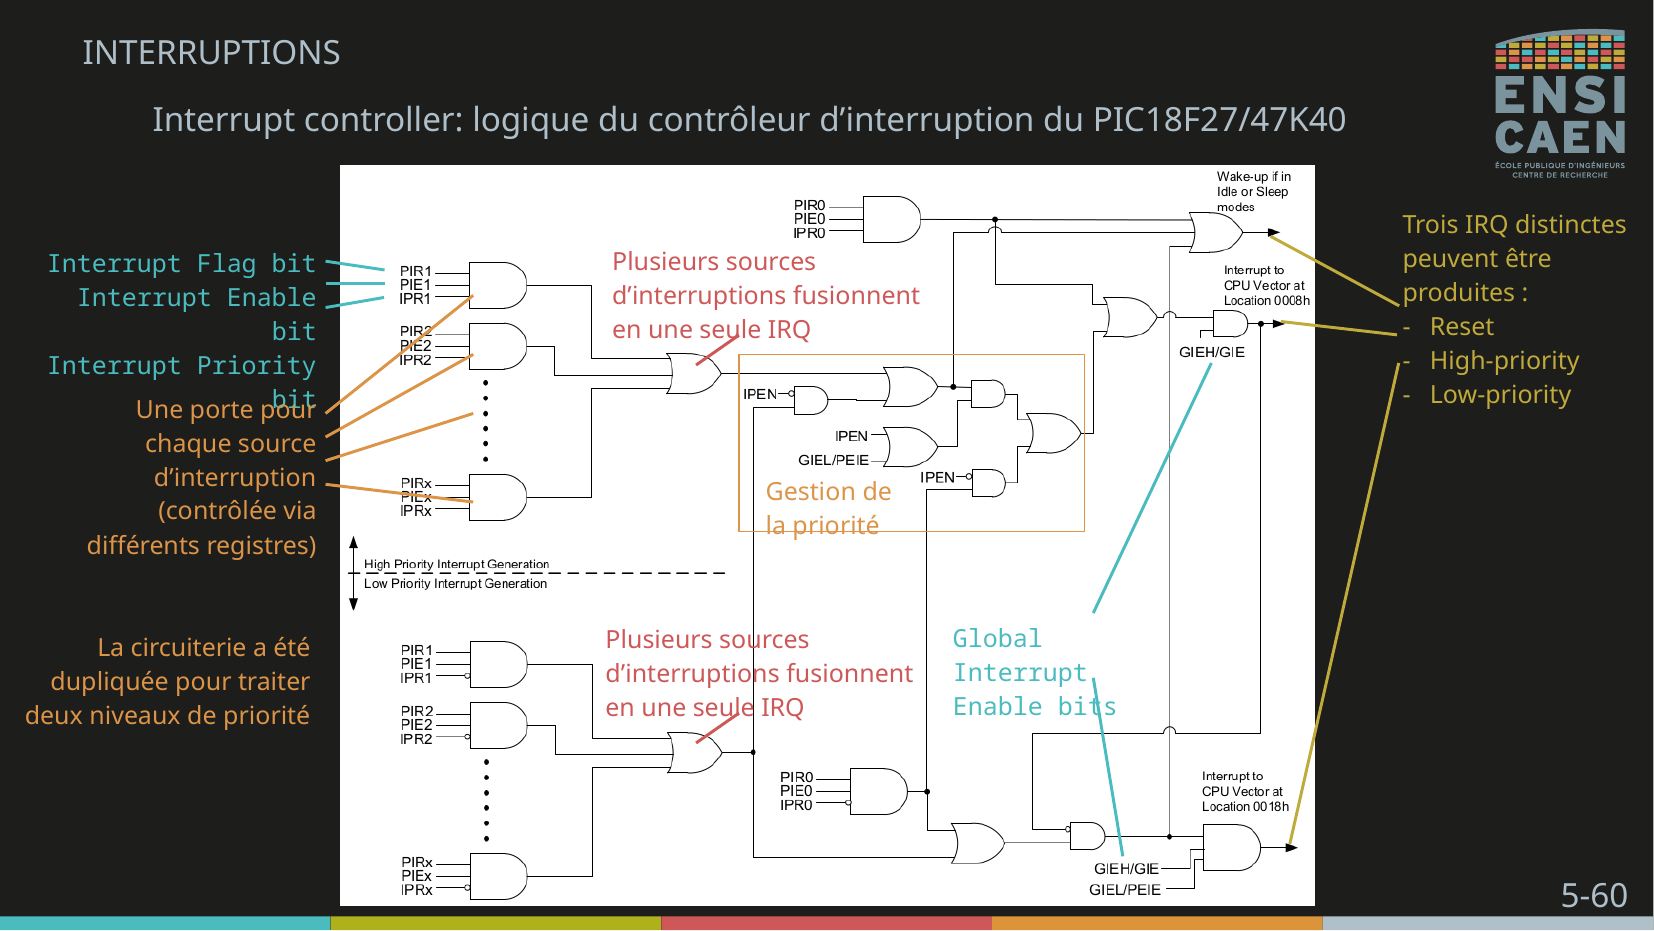

# INTERRUPTIONS Interrupt controller: logique du contrôleur d’interruption du PIC18F27/47K40
Trois IRQ distinctes peuvent être produites :
- Reset
- High-priority
- Low-priority
Plusieurs sources d’interruptions fusionnent en une seule IRQ
Interrupt Flag bit
Interrupt Enable bit
Interrupt Priority bit
Une porte pour chaque source d’interruption
(contrôlée via différents registres)
Gestion de la priorité
Global Interrupt
Enable bits
Plusieurs sources d’interruptions fusionnent en une seule IRQ
La circuiterie a été dupliquée pour traiter deux niveaux de priorité